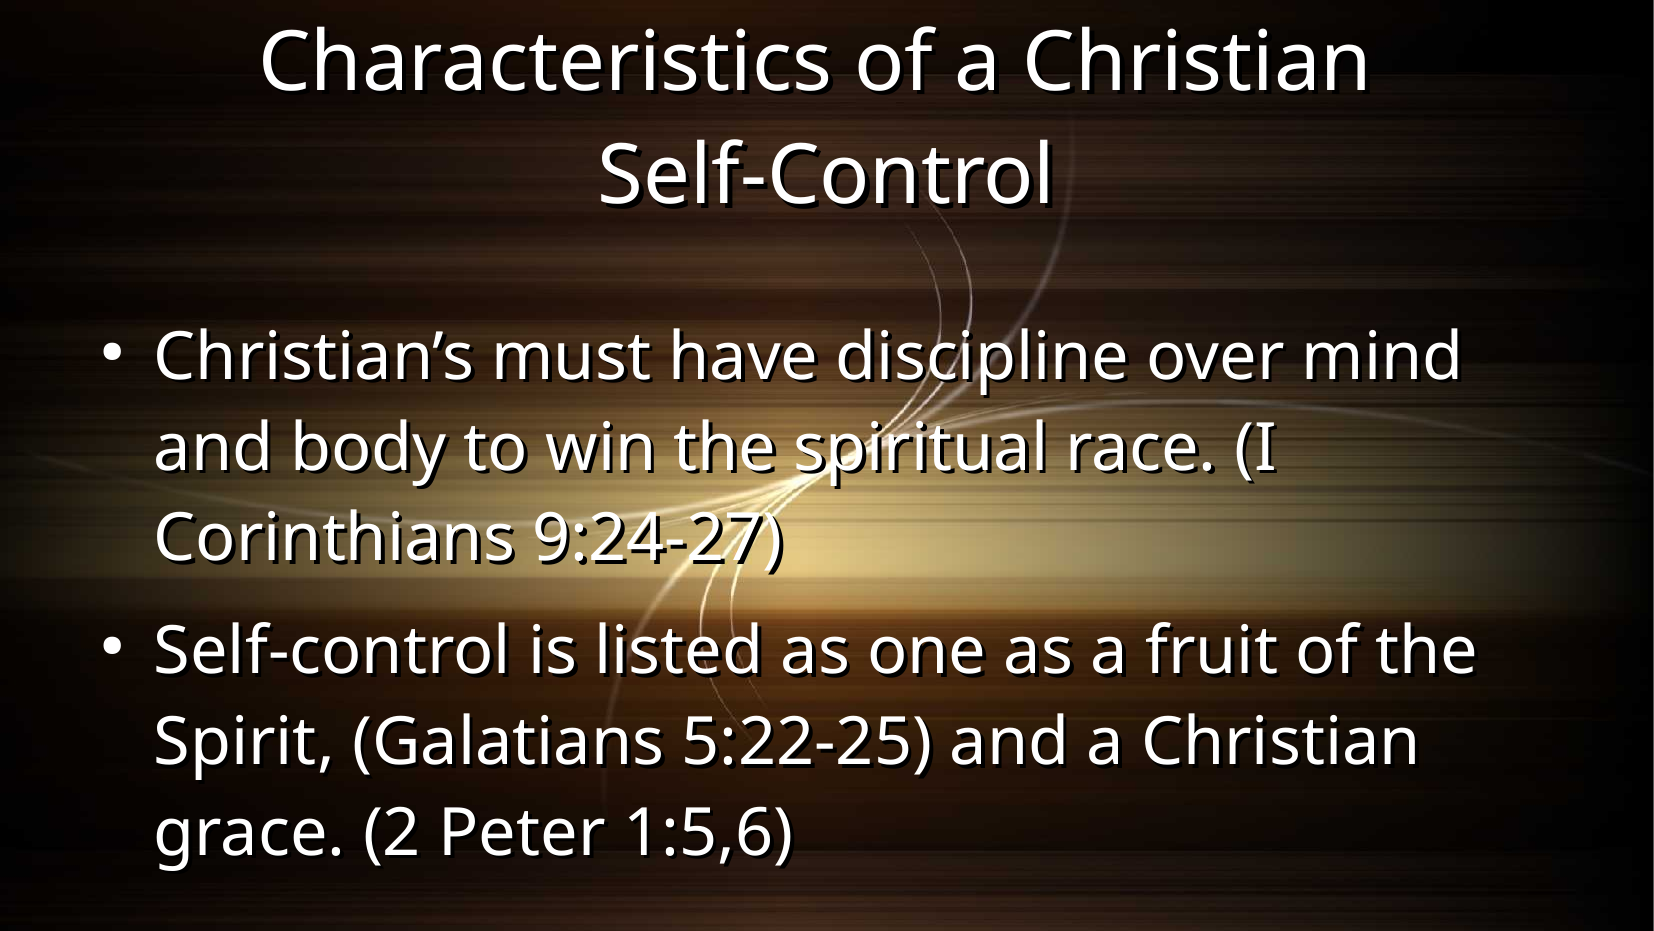

# Characteristics of a Christian Self-Control
Christian’s must have discipline over mind and body to win the spiritual race. (I Corinthians 9:24-27)
Self-control is listed as one as a fruit of the Spirit, (Galatians 5:22-25) and a Christian grace. (2 Peter 1:5,6)